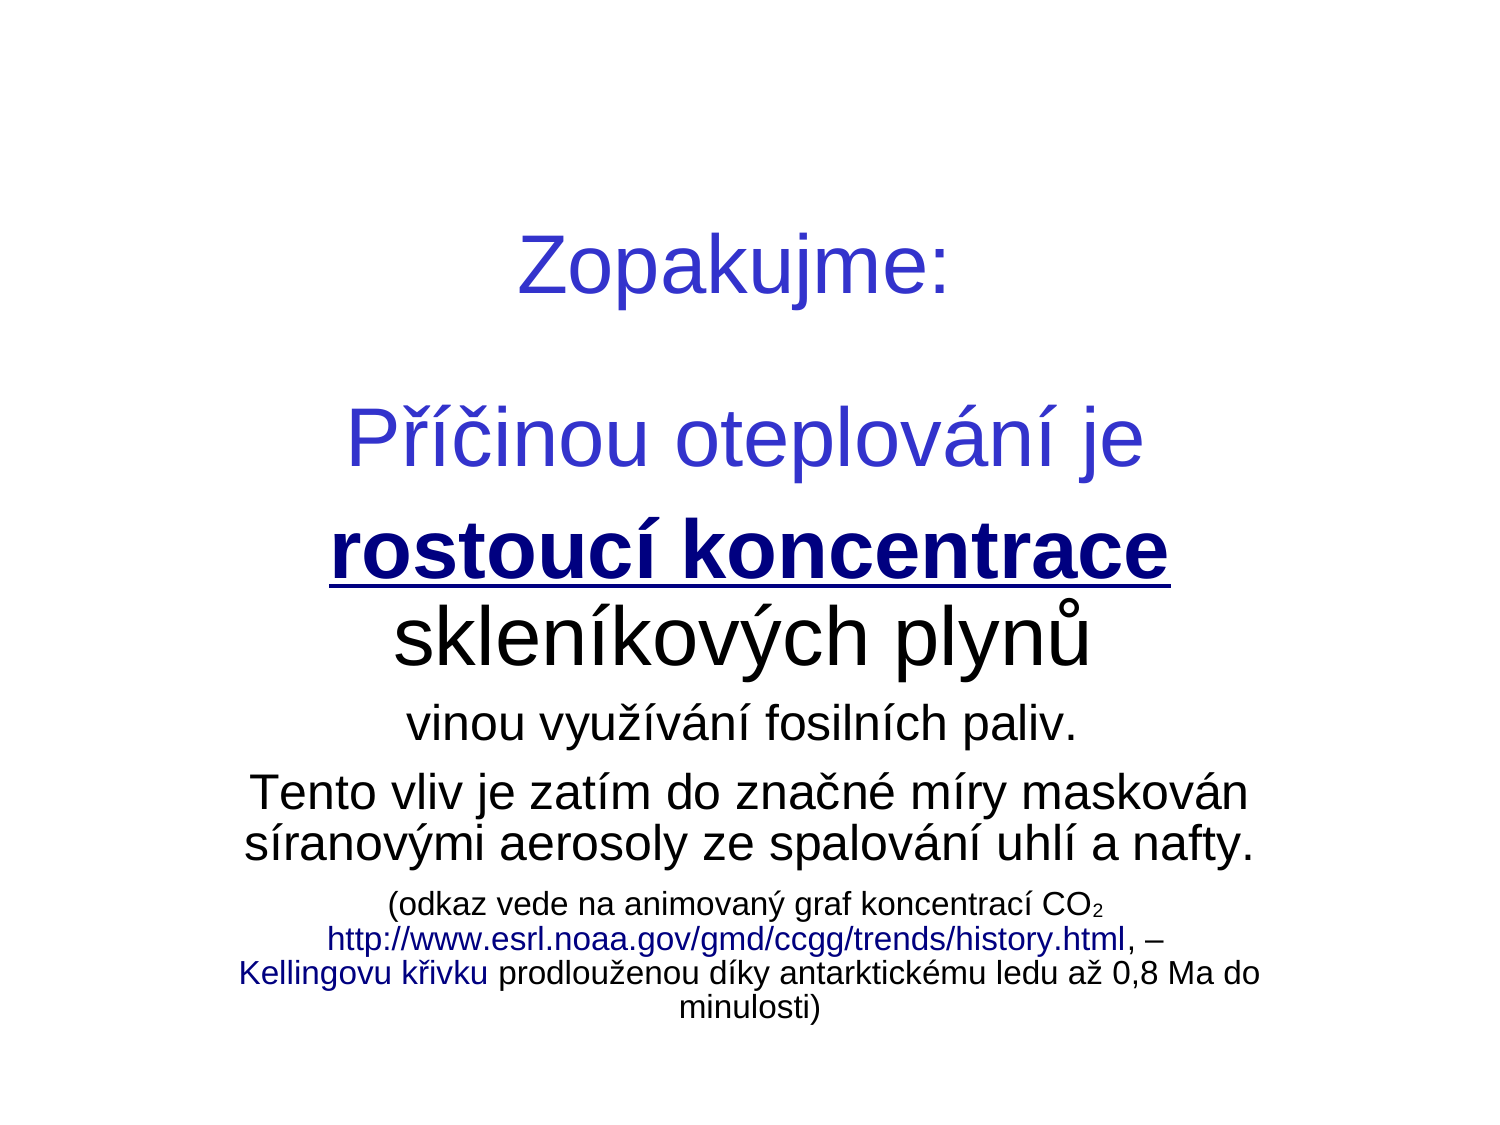

# Zopakujme: Příčinou oteplování je
rostoucí koncentrace skleníkových plynů
vinou využívání fosilních paliv.
Tento vliv je zatím do značné míry maskován síranovými aerosoly ze spalování uhlí a nafty.
(odkaz vede na animovaný graf koncentrací CO2 http://www.esrl.noaa.gov/gmd/ccgg/trends/history.html, – Kellingovu křivku prodlouženou díky antarktickému ledu až 0,8 Ma do minulosti)